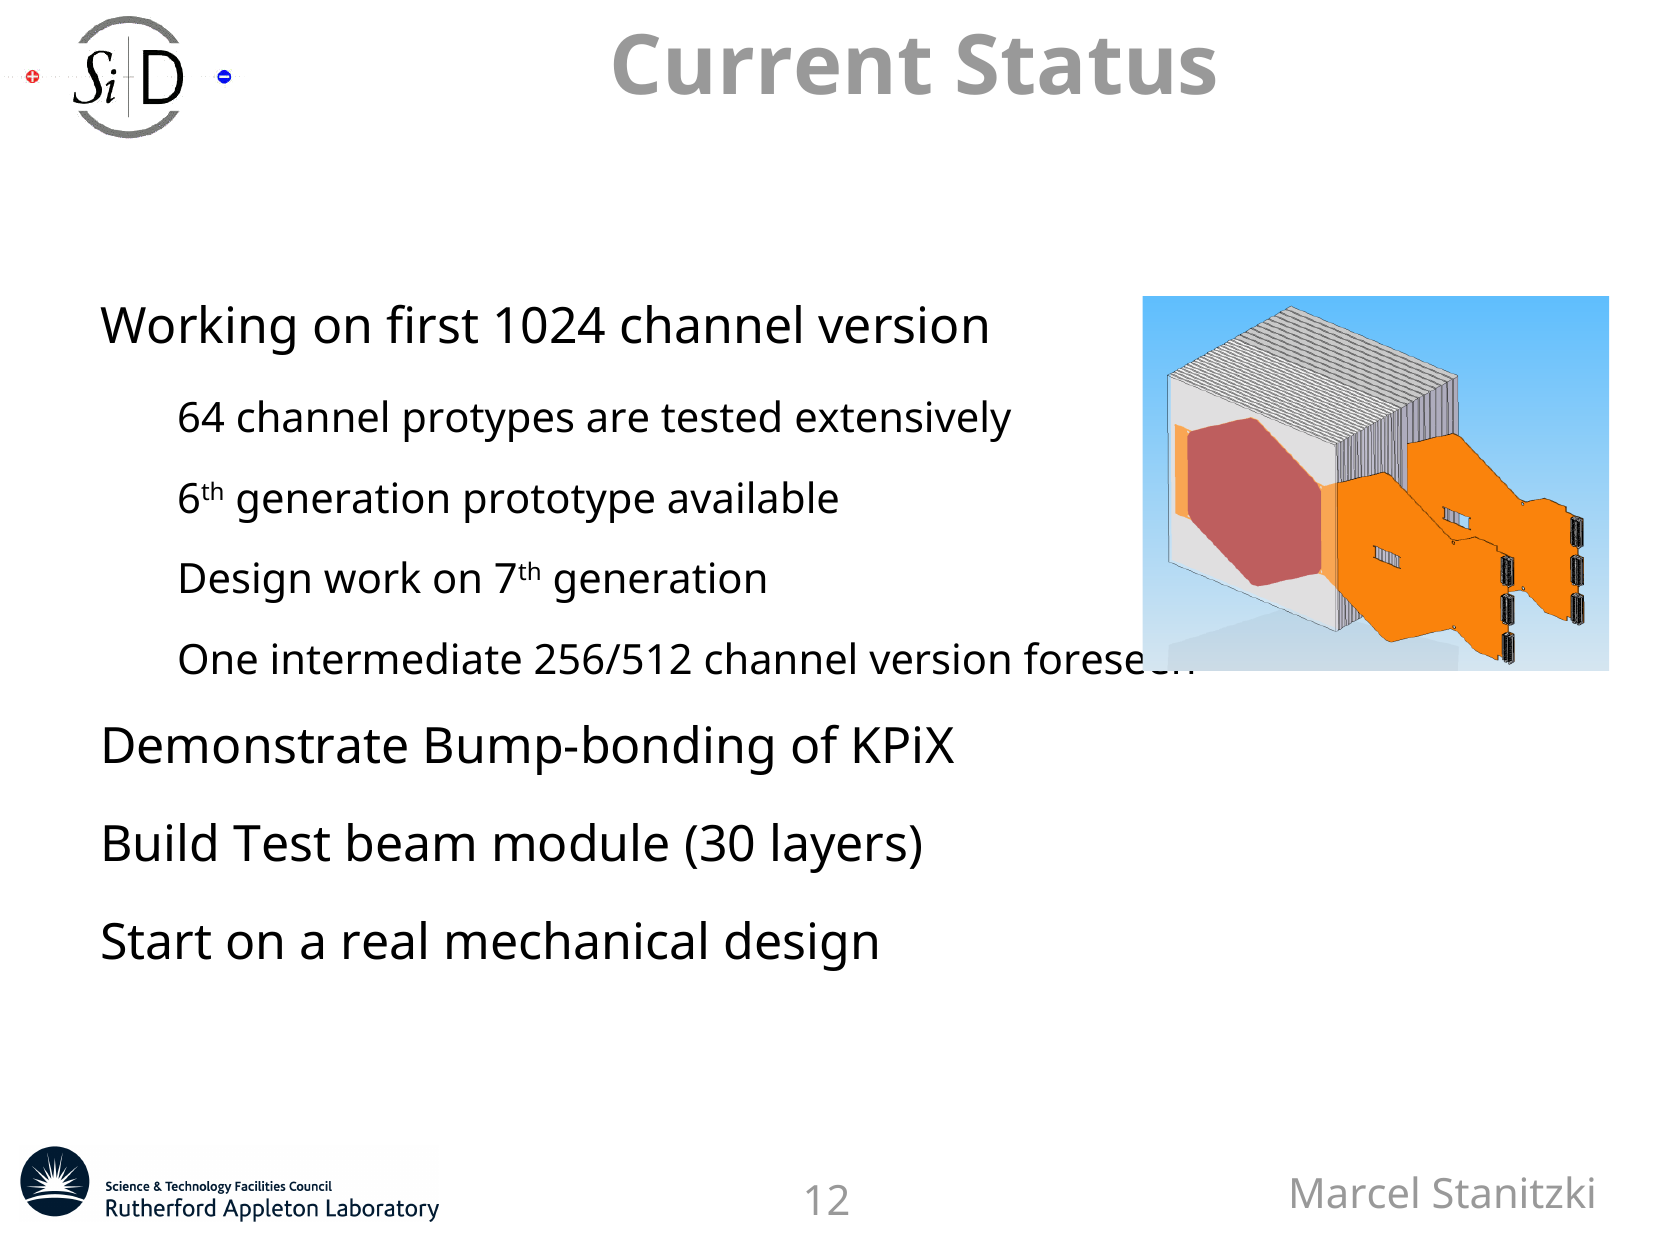

# Current Status
Working on first 1024 channel version
64 channel protypes are tested extensively
6th generation prototype available
Design work on 7th generation
One intermediate 256/512 channel version foreseen
Demonstrate Bump-bonding of KPiX
Build Test beam module (30 layers)
Start on a real mechanical design